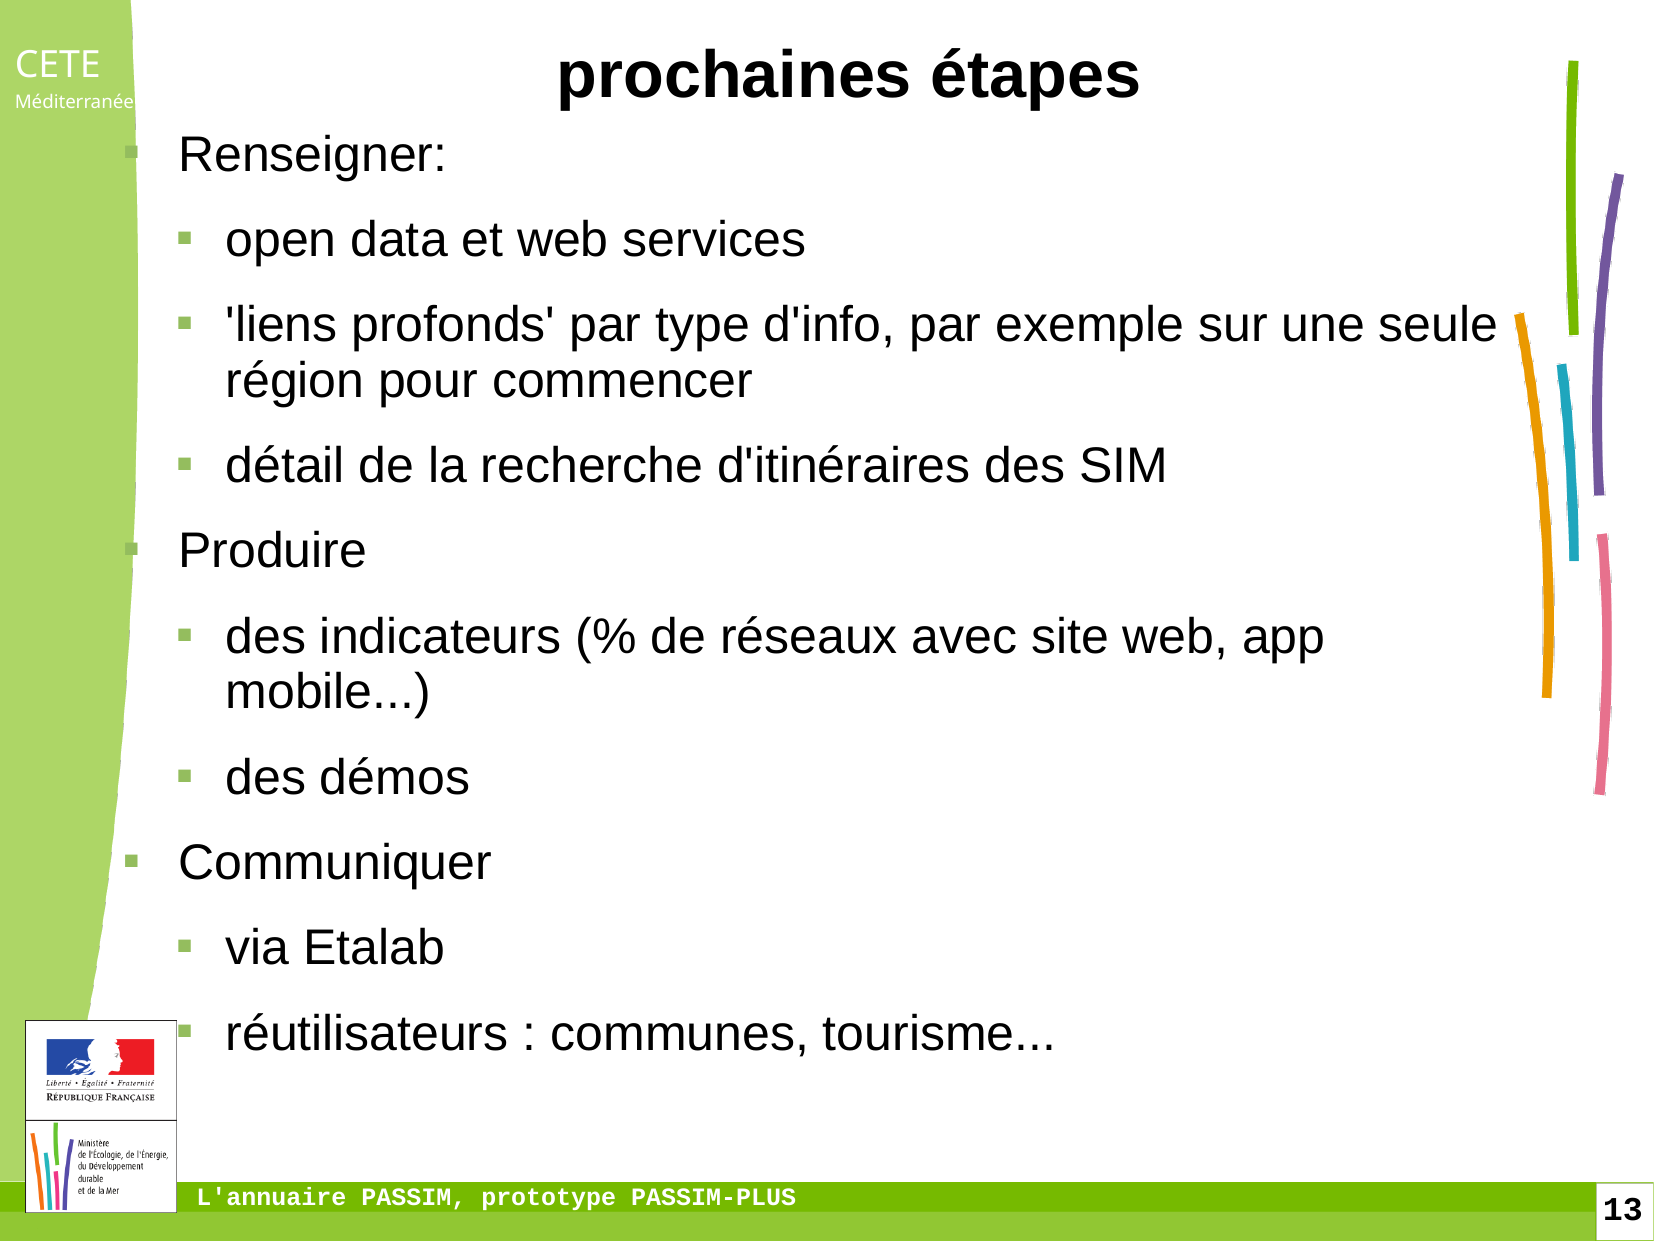

prochaines étapes
Renseigner:
open data et web services
'liens profonds' par type d'info, par exemple sur une seule région pour commencer
détail de la recherche d'itinéraires des SIM
Produire
des indicateurs (% de réseaux avec site web, app mobile...)
des démos
Communiquer
via Etalab
réutilisateurs : communes, tourisme...
13